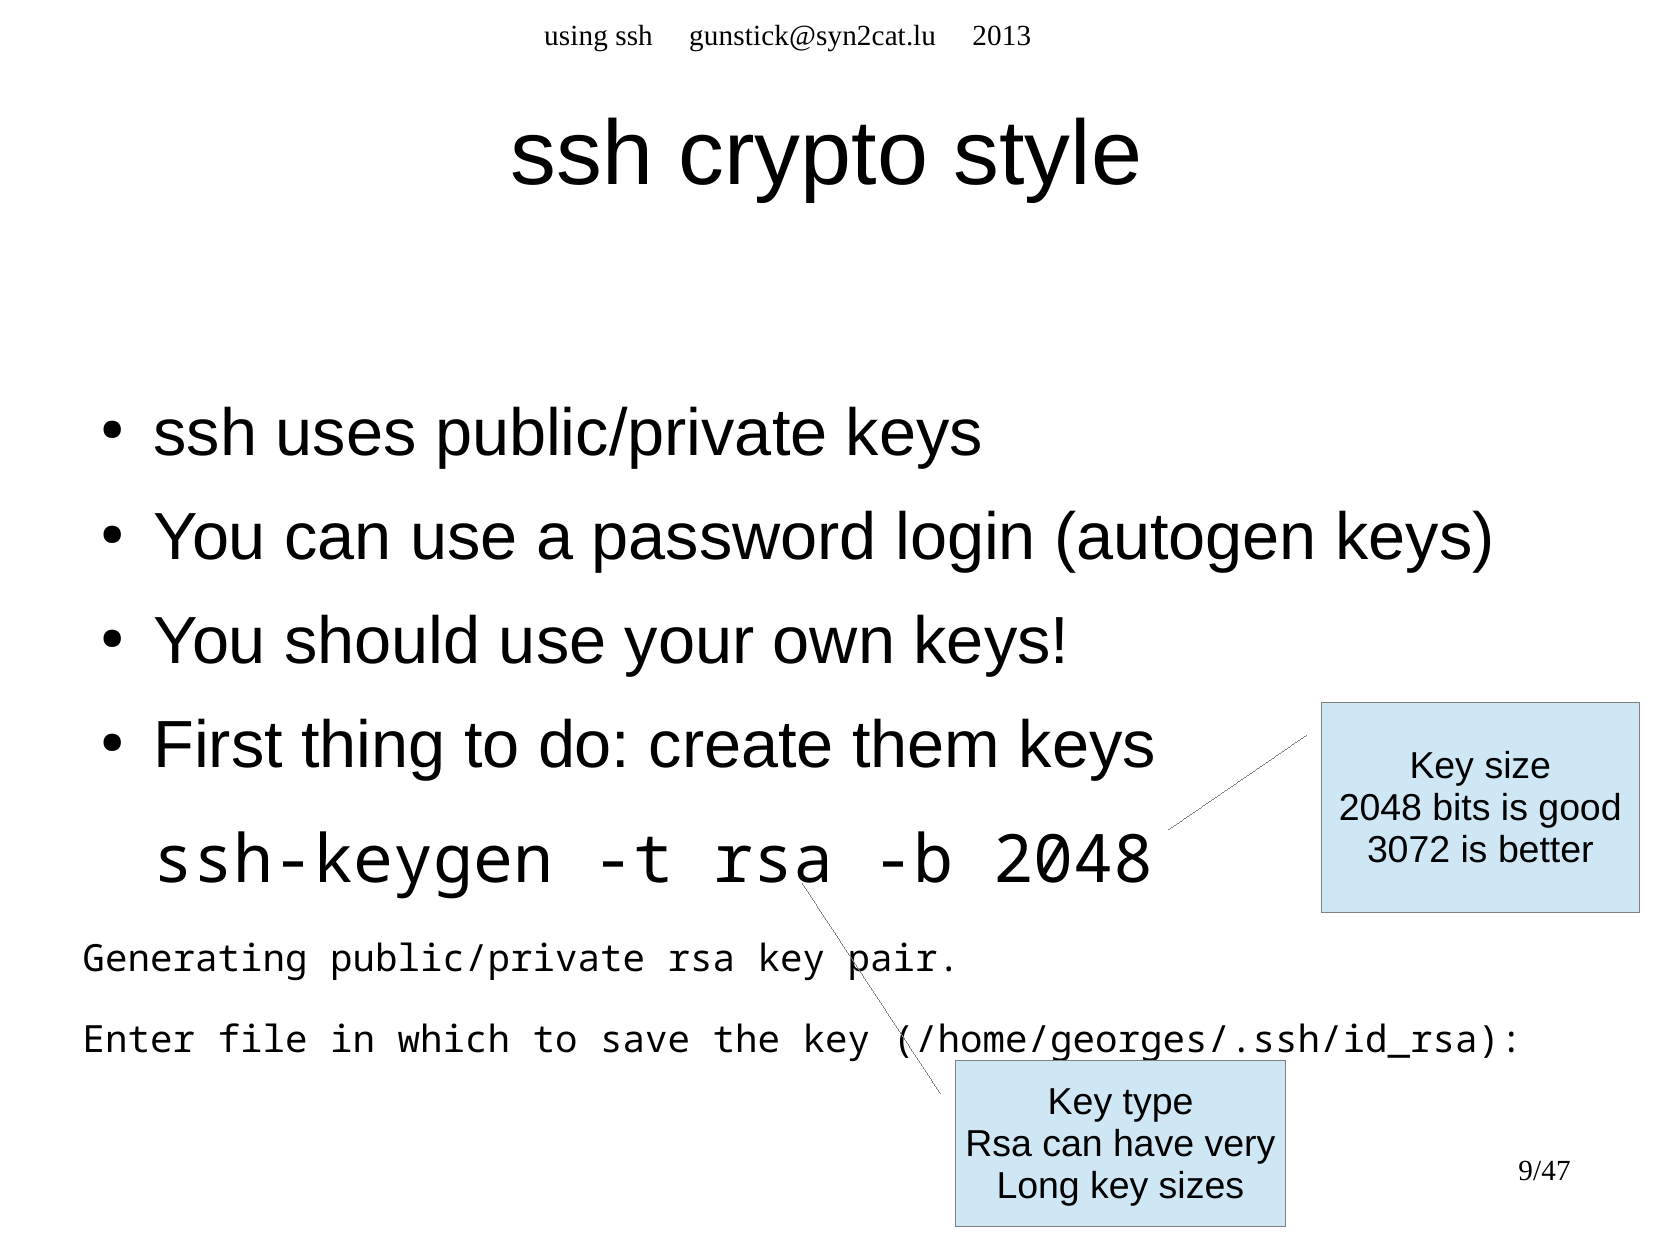

using ssh gunstick@syn2cat.lu 2013
# ssh crypto style
ssh uses public/private keys
You can use a password login (autogen keys)
You should use your own keys!
First thing to do: create them keys
ssh-keygen -t rsa -b 2048
Generating public/private rsa key pair.
Enter file in which to save the key (/home/georges/.ssh/id_rsa):
Key size
2048 bits is good
3072 is better
Key type
Rsa can have very
Long key sizes
9